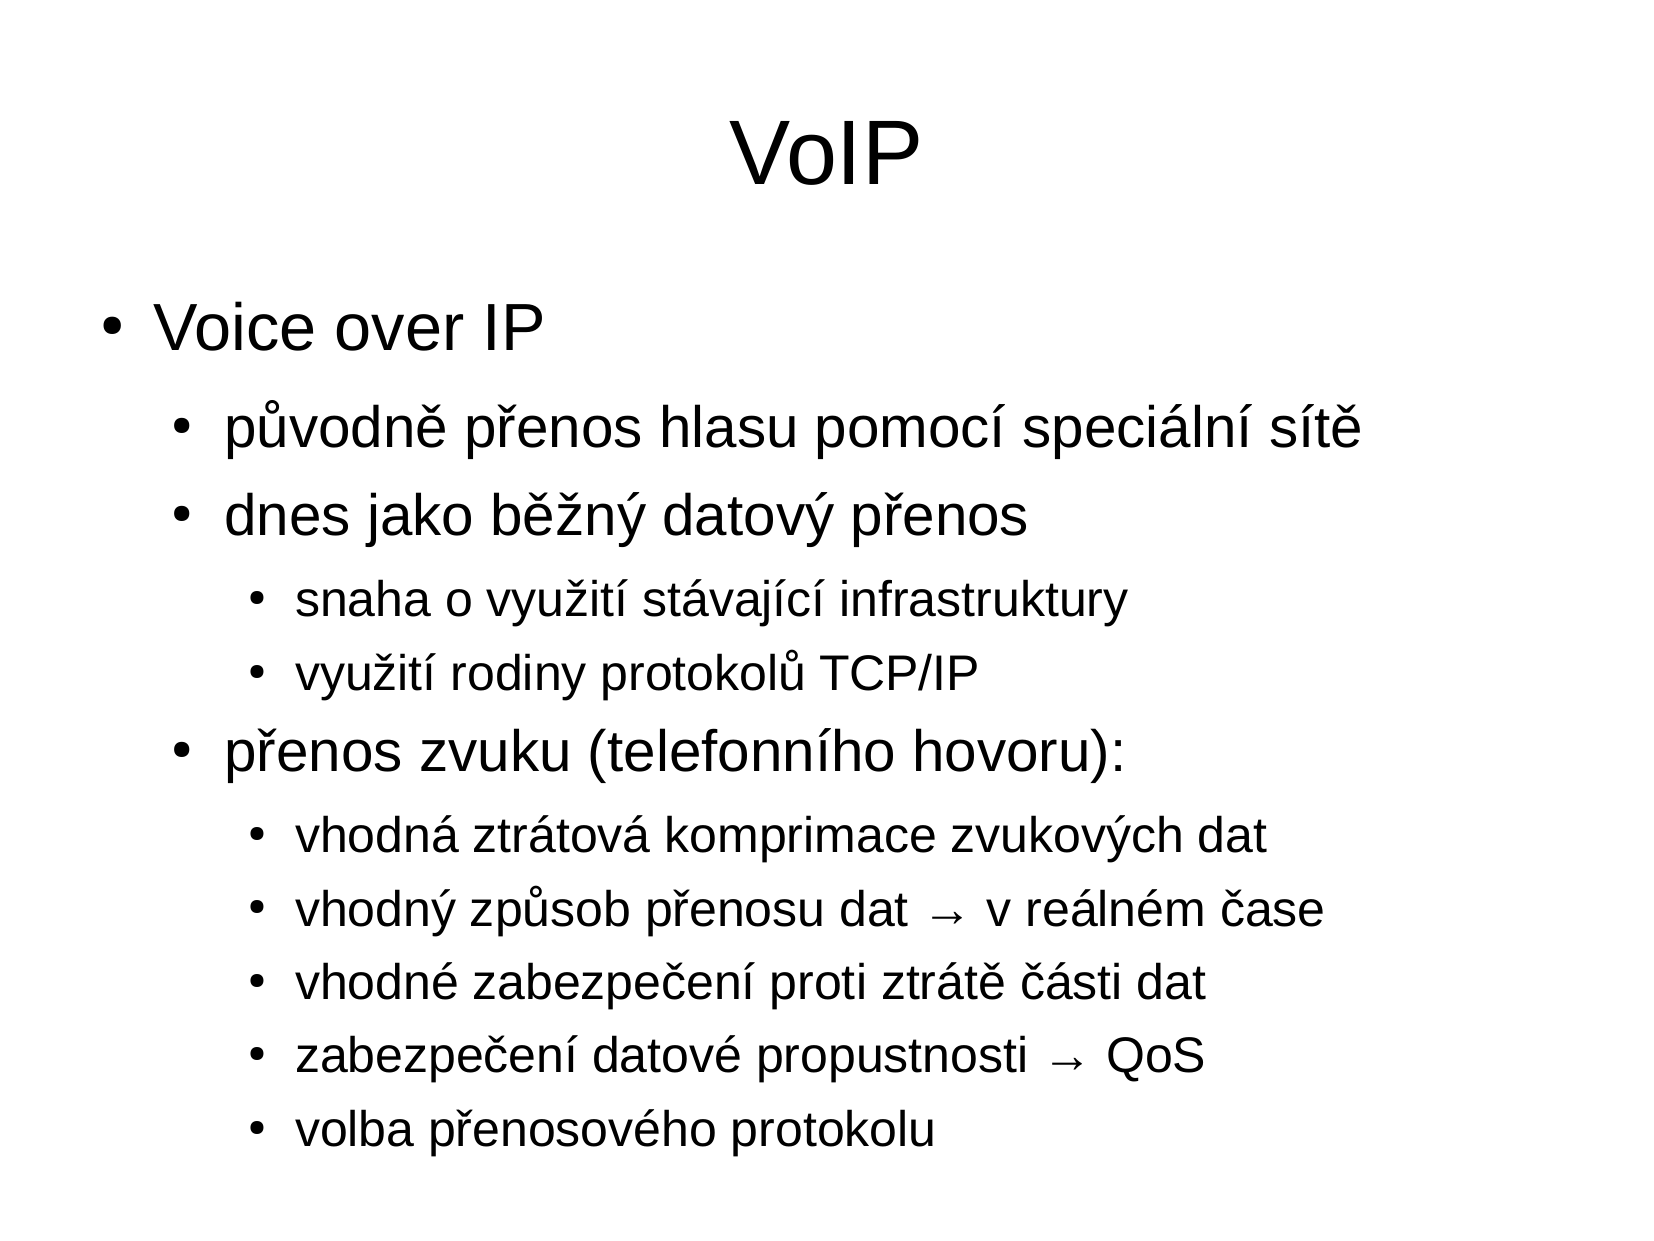

# VoIP
Voice over IP
původně přenos hlasu pomocí speciální sítě
dnes jako běžný datový přenos
snaha o využití stávající infrastruktury
využití rodiny protokolů TCP/IP
přenos zvuku (telefonního hovoru):
vhodná ztrátová komprimace zvukových dat
vhodný způsob přenosu dat → v reálném čase
vhodné zabezpečení proti ztrátě části dat
zabezpečení datové propustnosti → QoS
volba přenosového protokolu